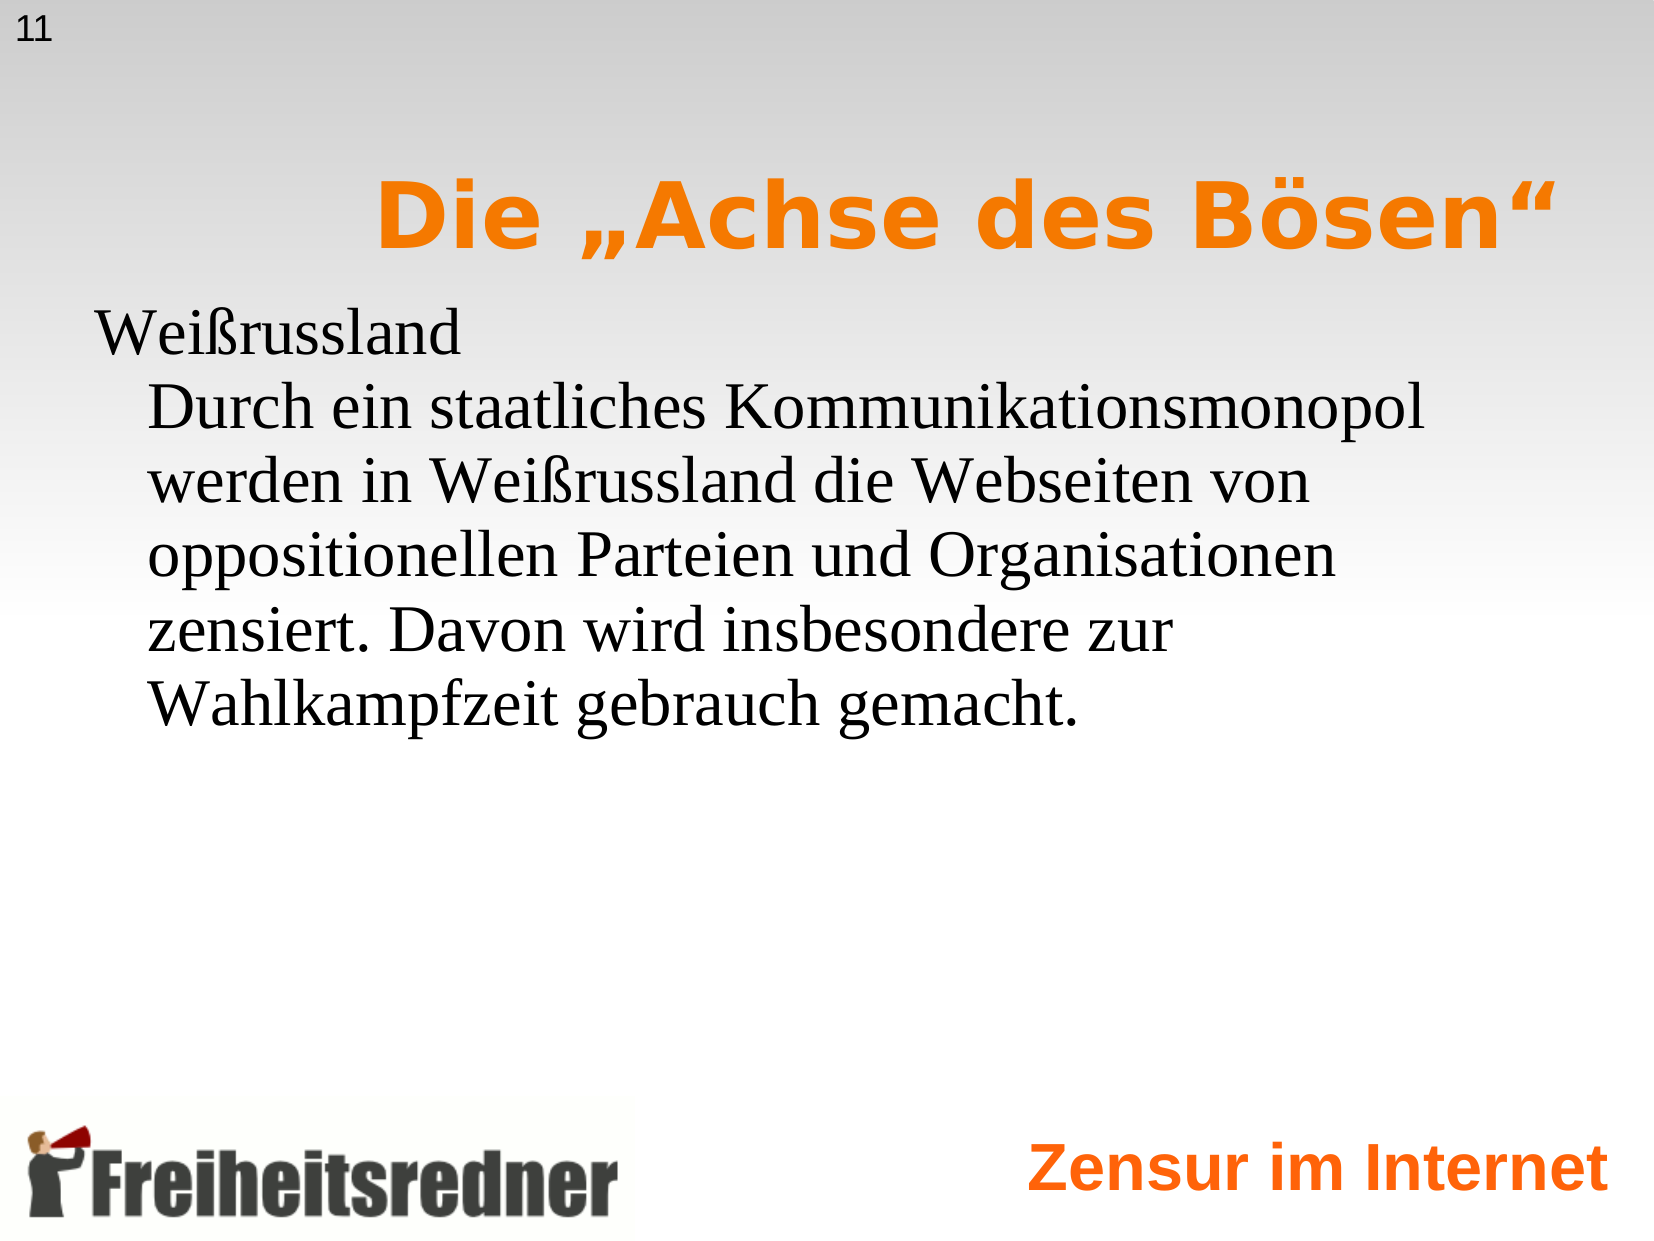

# Die „Achse des Bösen“
Weißrussland
Durch ein staatliches Kommunikationsmonopol werden in Weißrussland die Webseiten von oppositionellen Parteien und Organisationen zensiert. Davon wird insbesondere zur Wahlkampfzeit gebrauch gemacht.